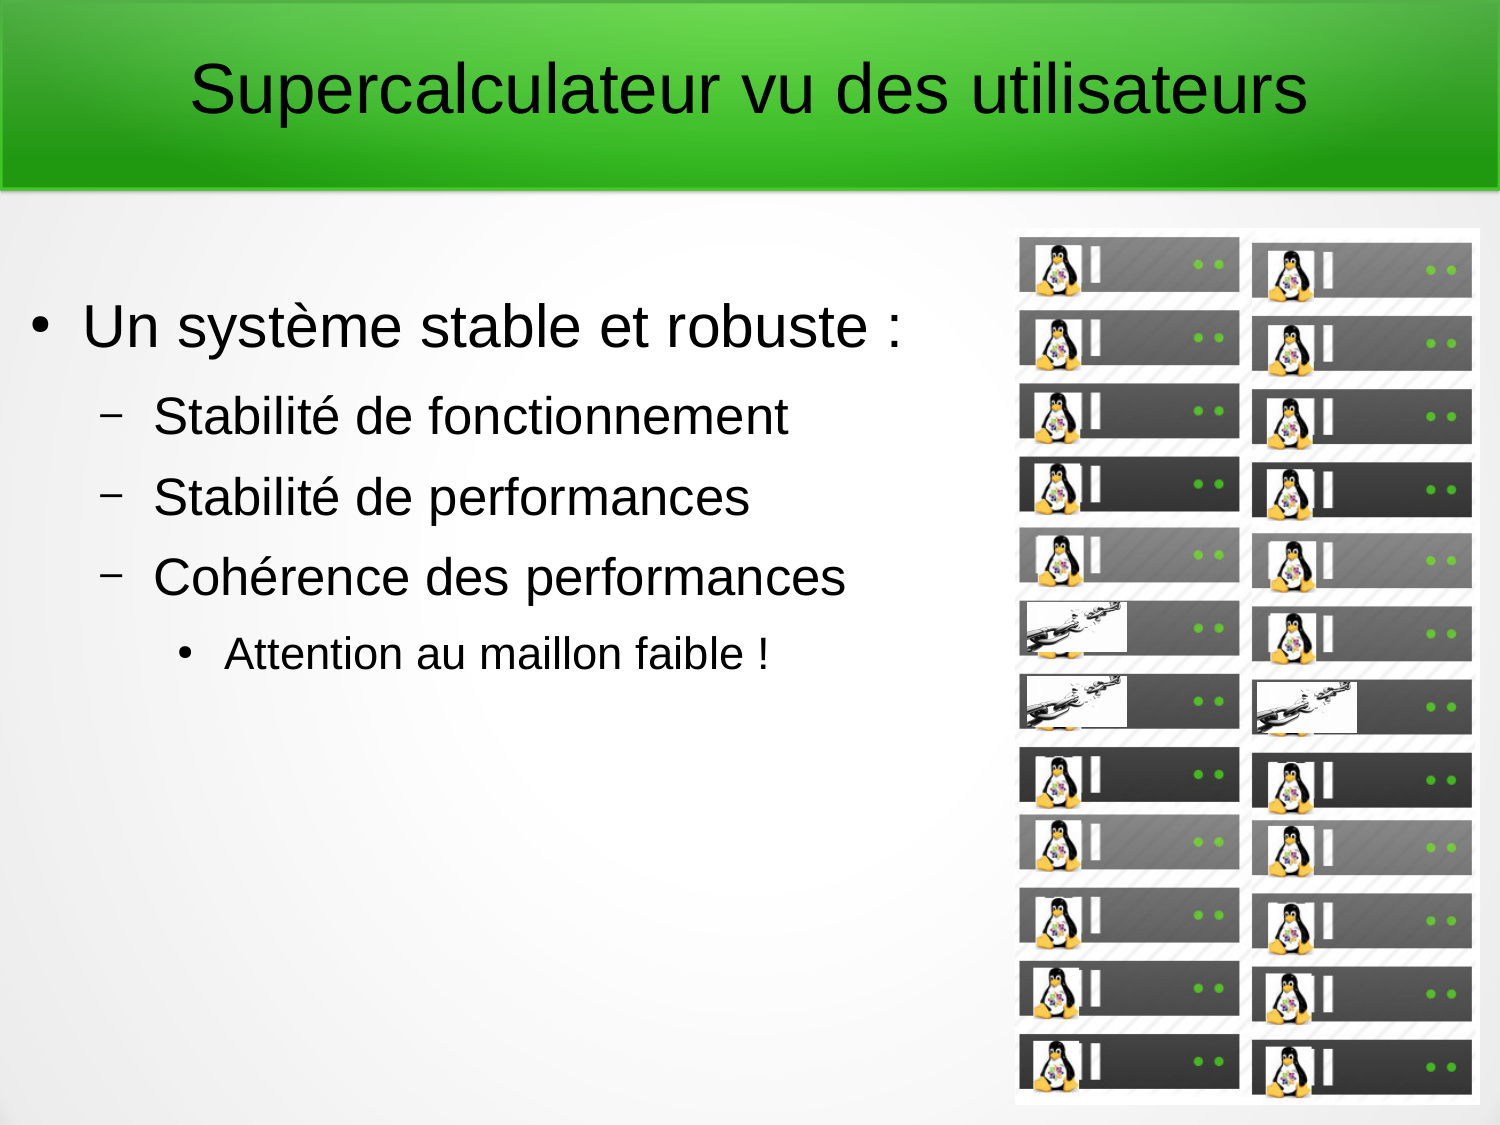

# Supercalculateur vu des utilisateurs
Un système stable et robuste :
Stabilité de fonctionnement
Stabilité de performances
Cohérence des performances
Attention au maillon faible !